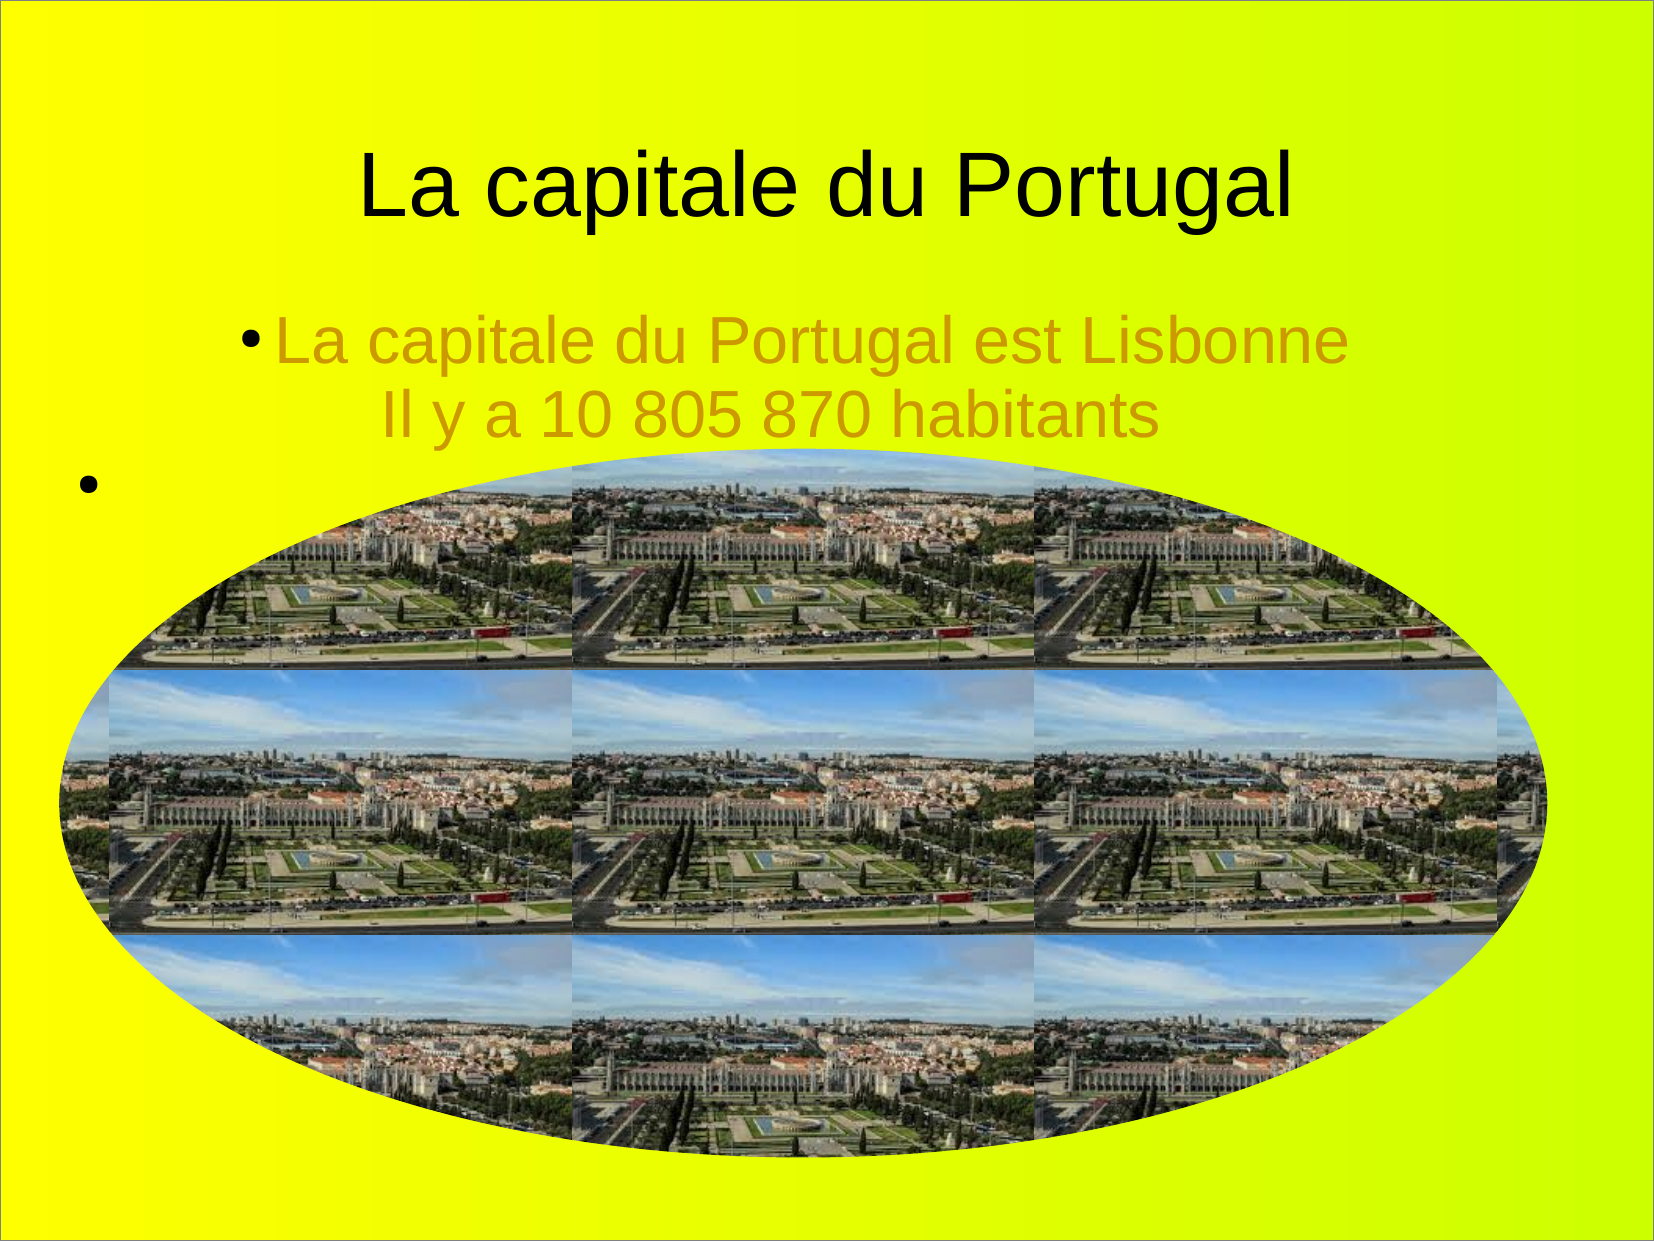

#
La capitale du Portugal
La capitale du Portugal est Lisbonne
Il y a 10 805 870 habitants